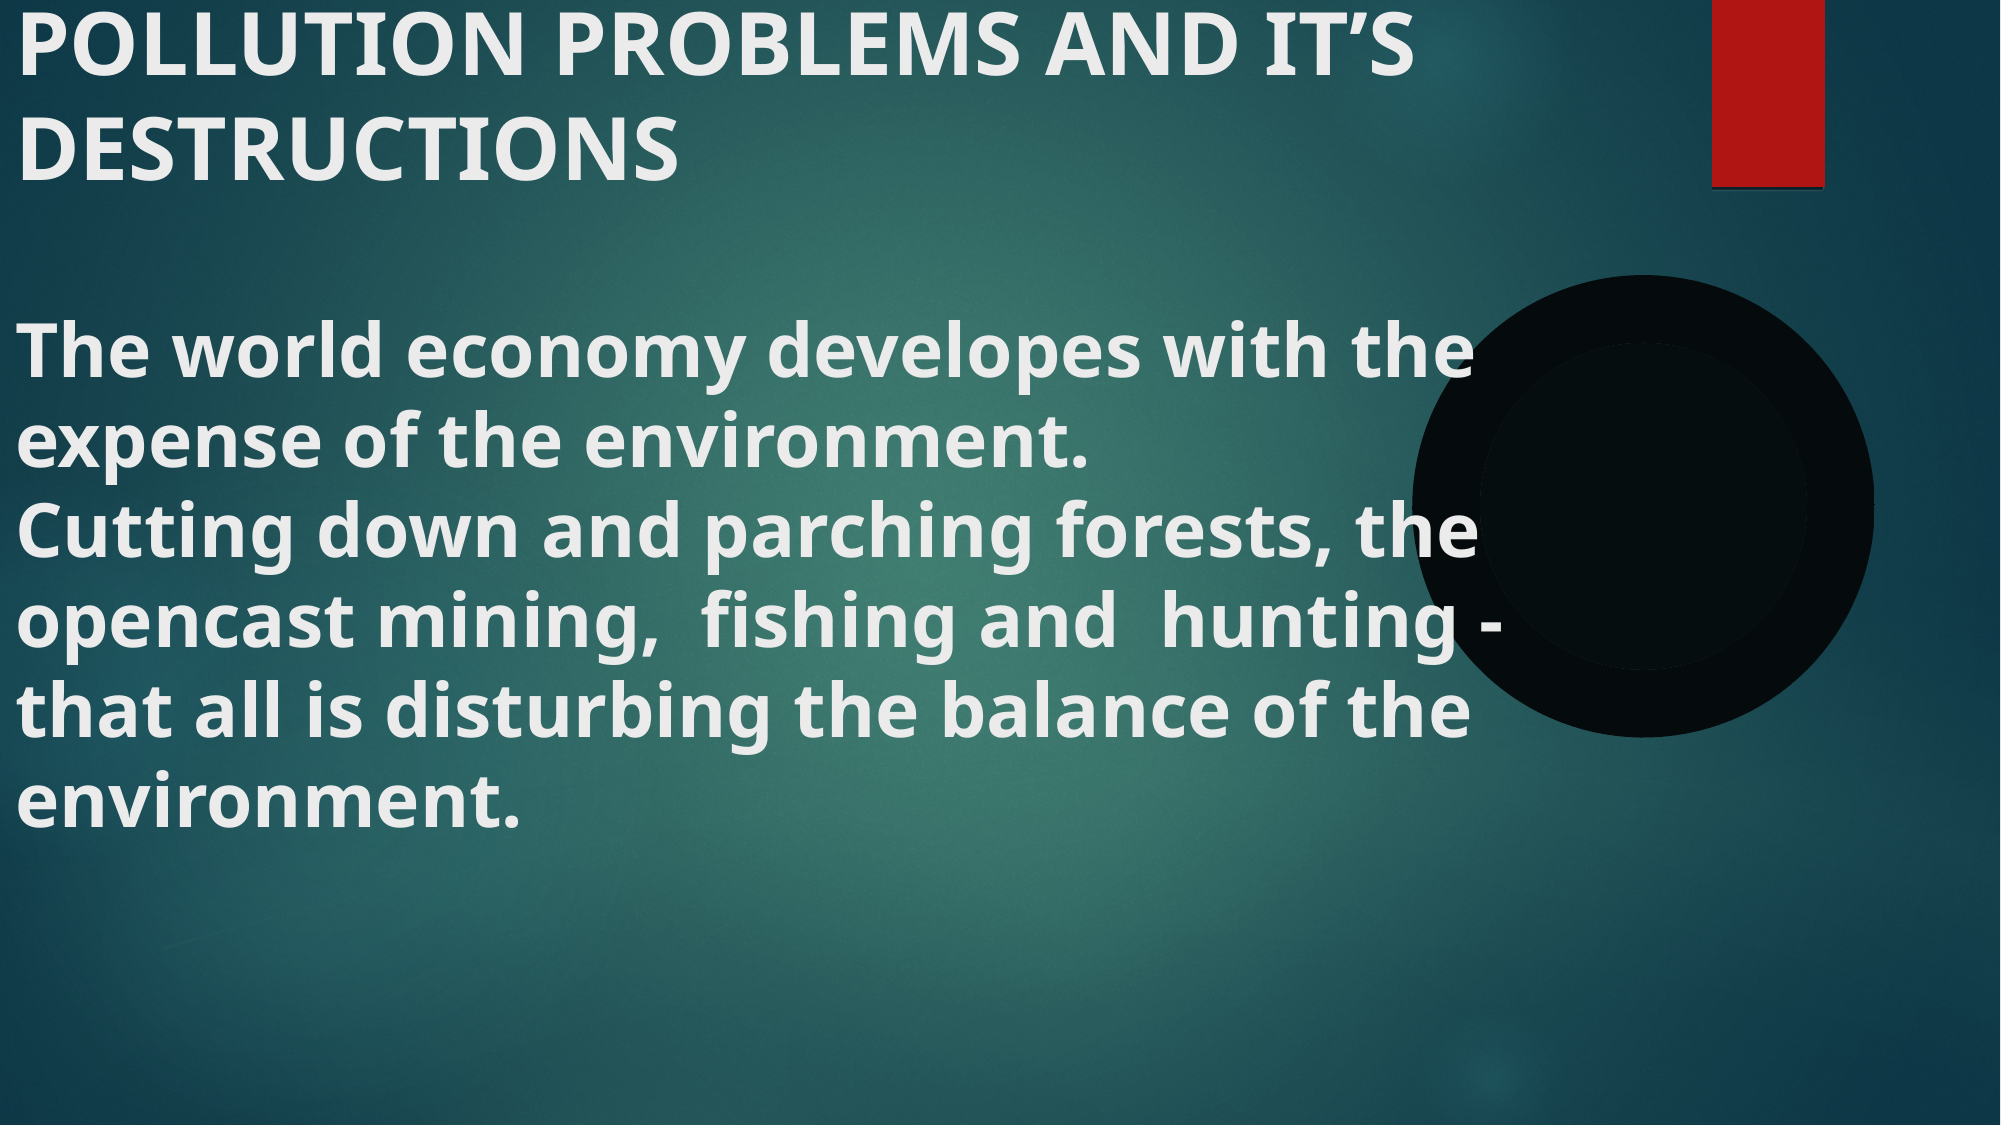

# POLLUTION PROBLEMS AND IT’S DESTRUCTIONS The world economy developes with the expense of the environment. Cutting down and parching forests, the opencast mining, fishing and hunting -that all is disturbing the balance of the environment.